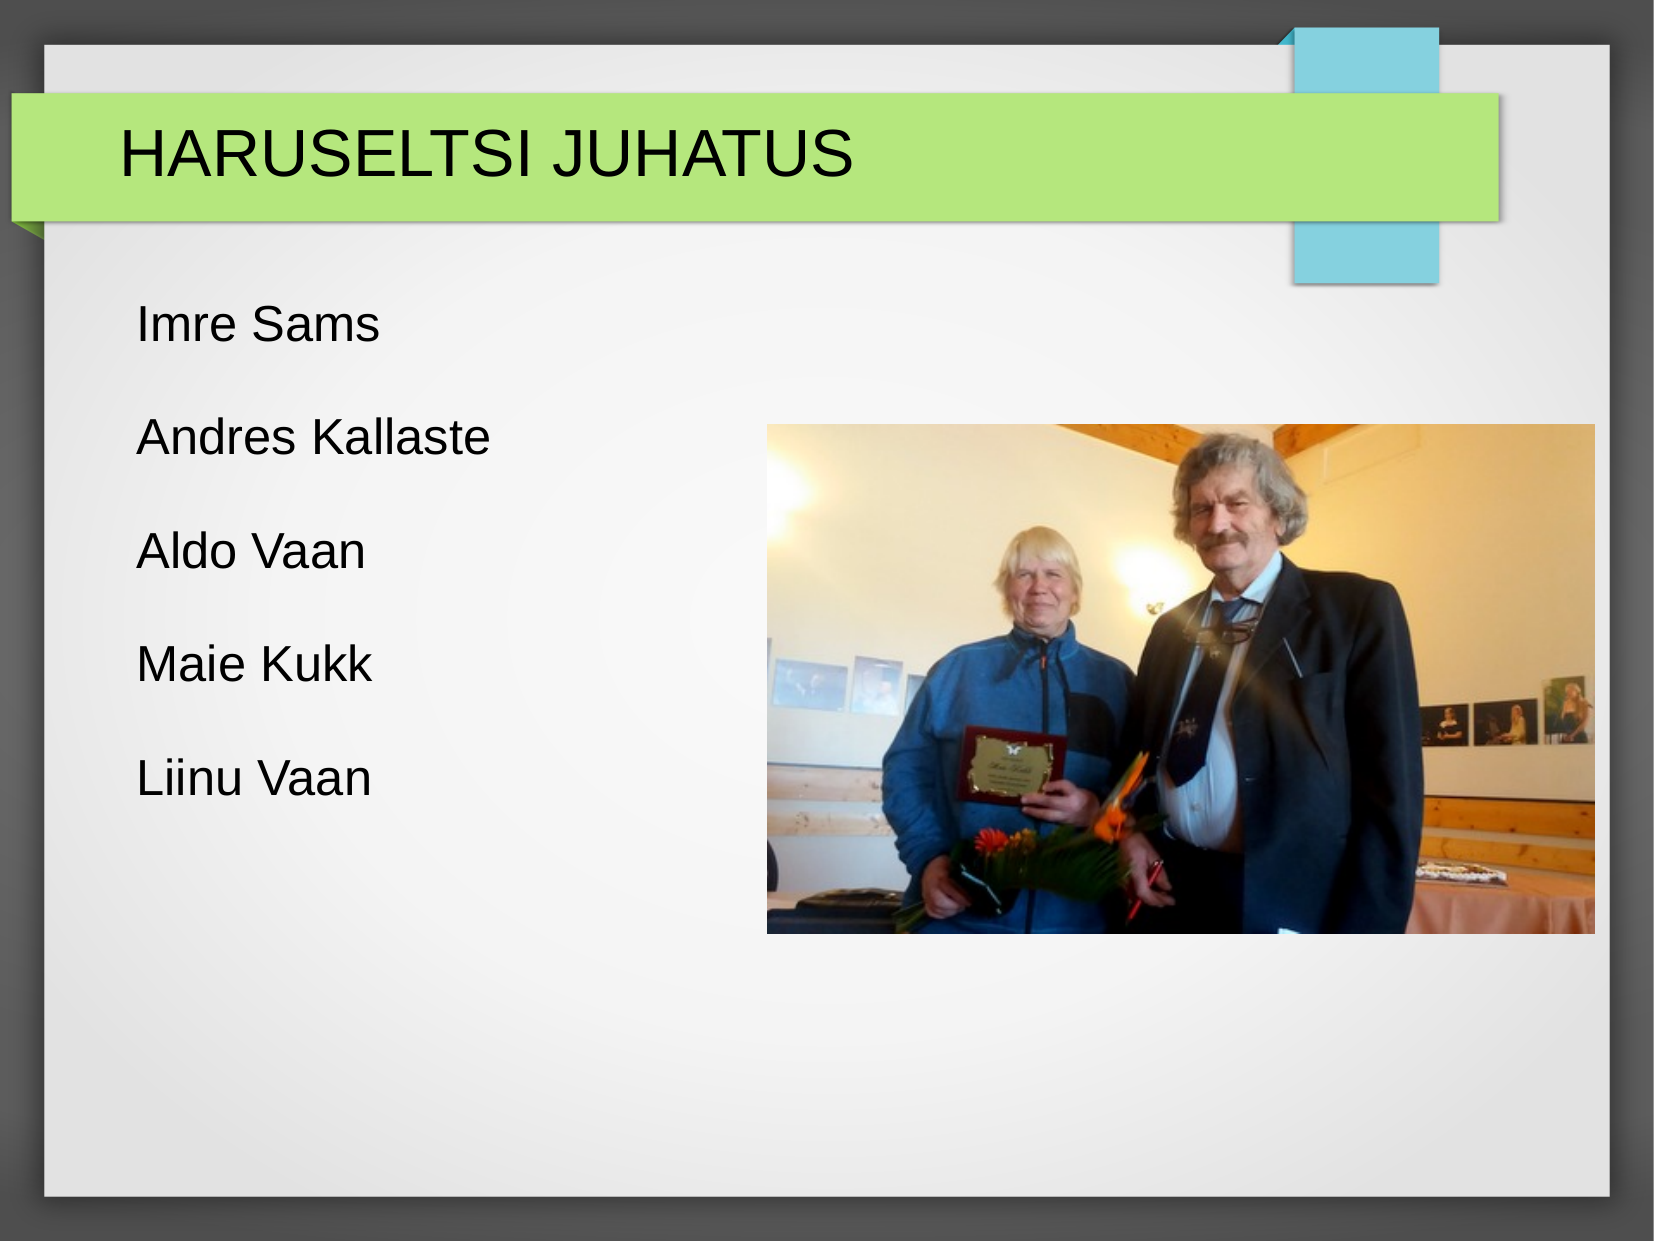

# HARUSELTSI JUHATUS
Imre Sams
Andres Kallaste
Aldo Vaan
Maie Kukk
Liinu Vaan